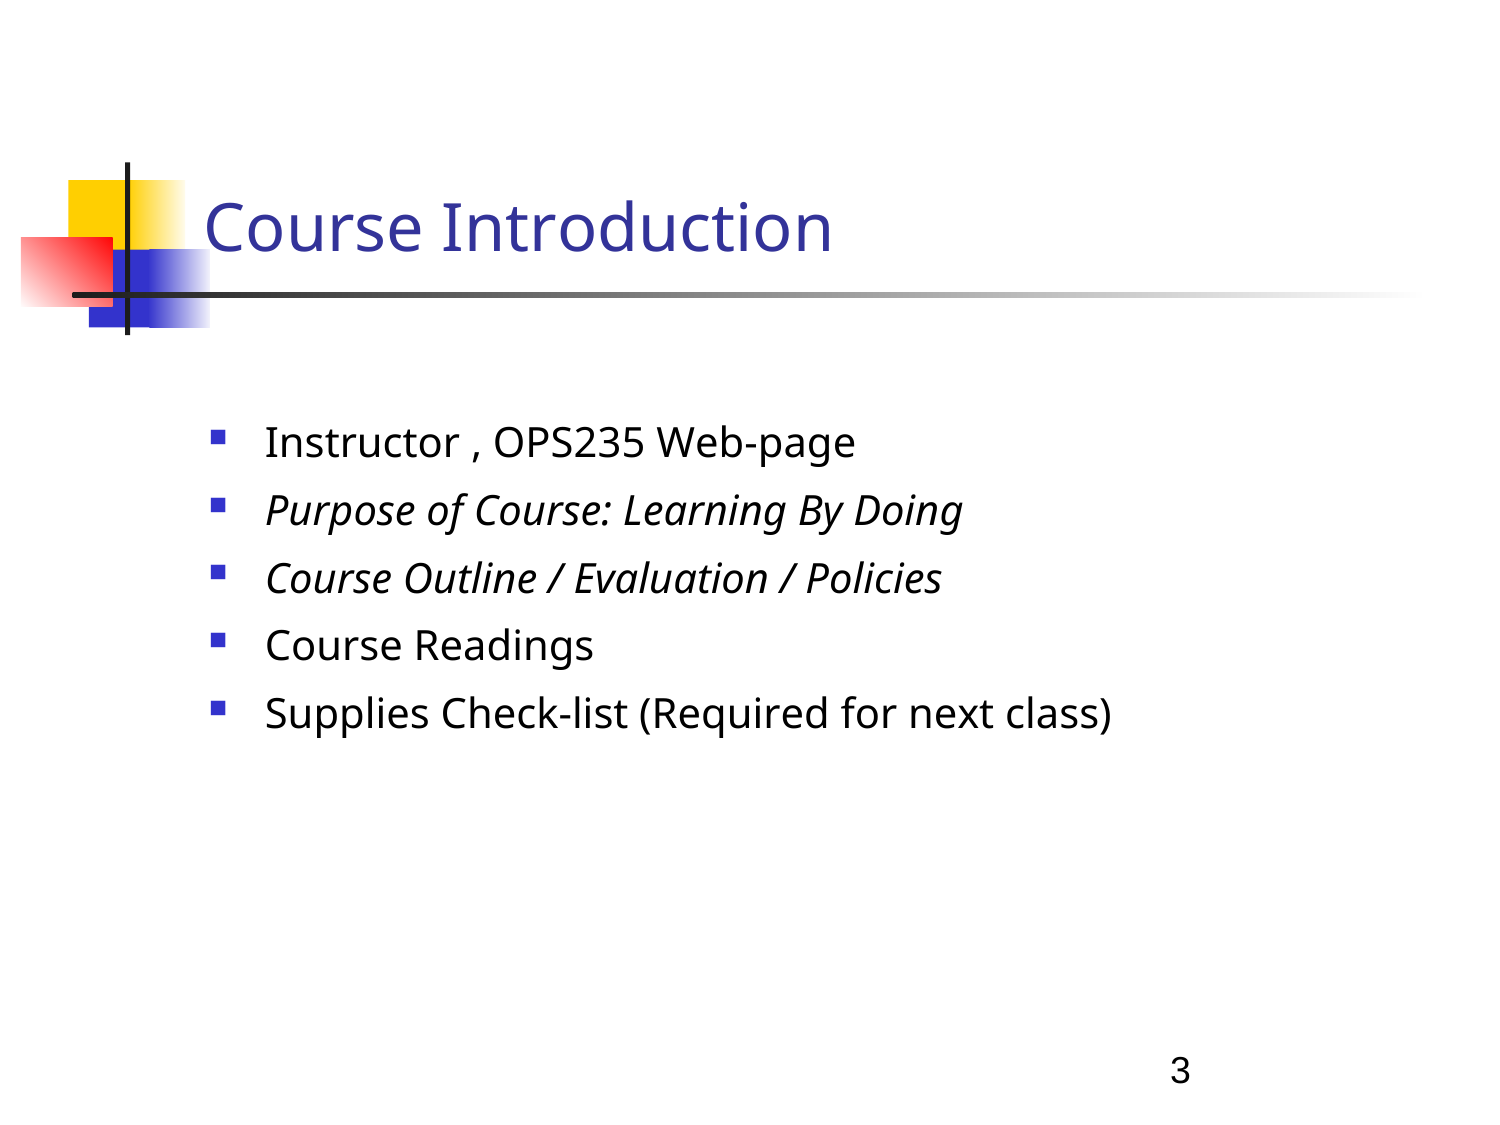

# Course Introduction
Instructor , OPS235 Web-page
Purpose of Course: Learning By Doing
Course Outline / Evaluation / Policies
Course Readings
Supplies Check-list (Required for next class)
3